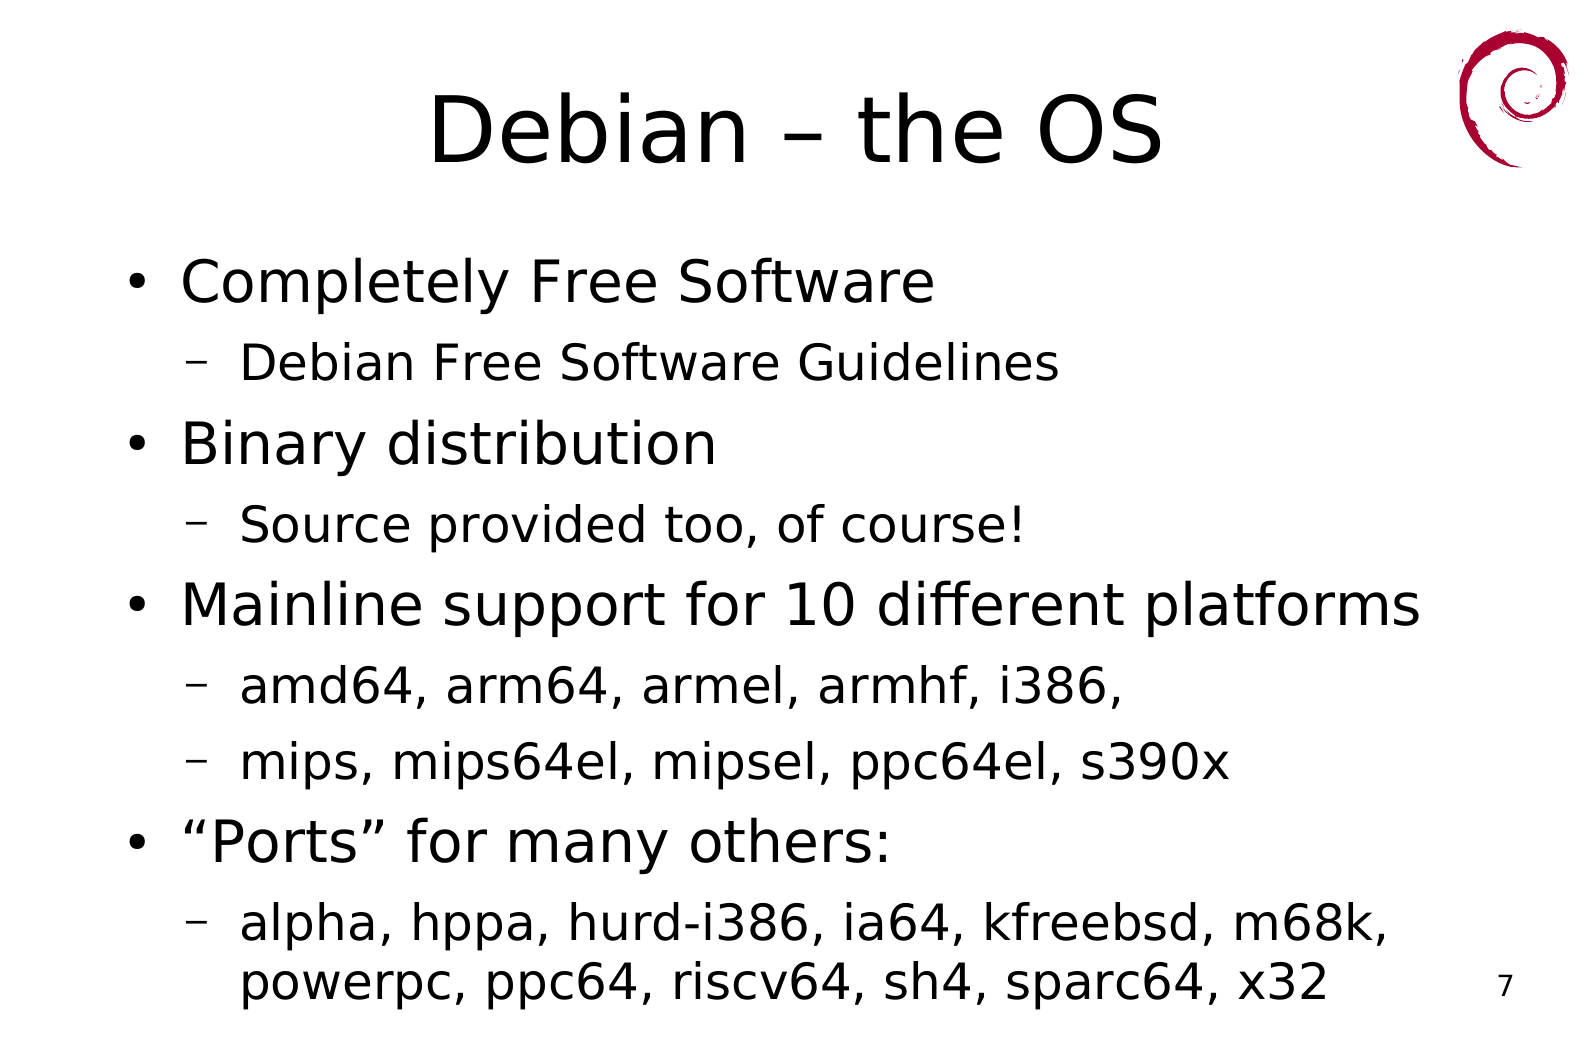

# Debian – the OS
Completely Free Software
Debian Free Software Guidelines
Binary distribution
Source provided too, of course!
Mainline support for 10 different platforms
amd64, arm64, armel, armhf, i386,
mips, mips64el, mipsel, ppc64el, s390x
“Ports” for many others:
alpha, hppa, hurd-i386, ia64, kfreebsd, m68k, powerpc, ppc64, riscv64, sh4, sparc64, x32
7